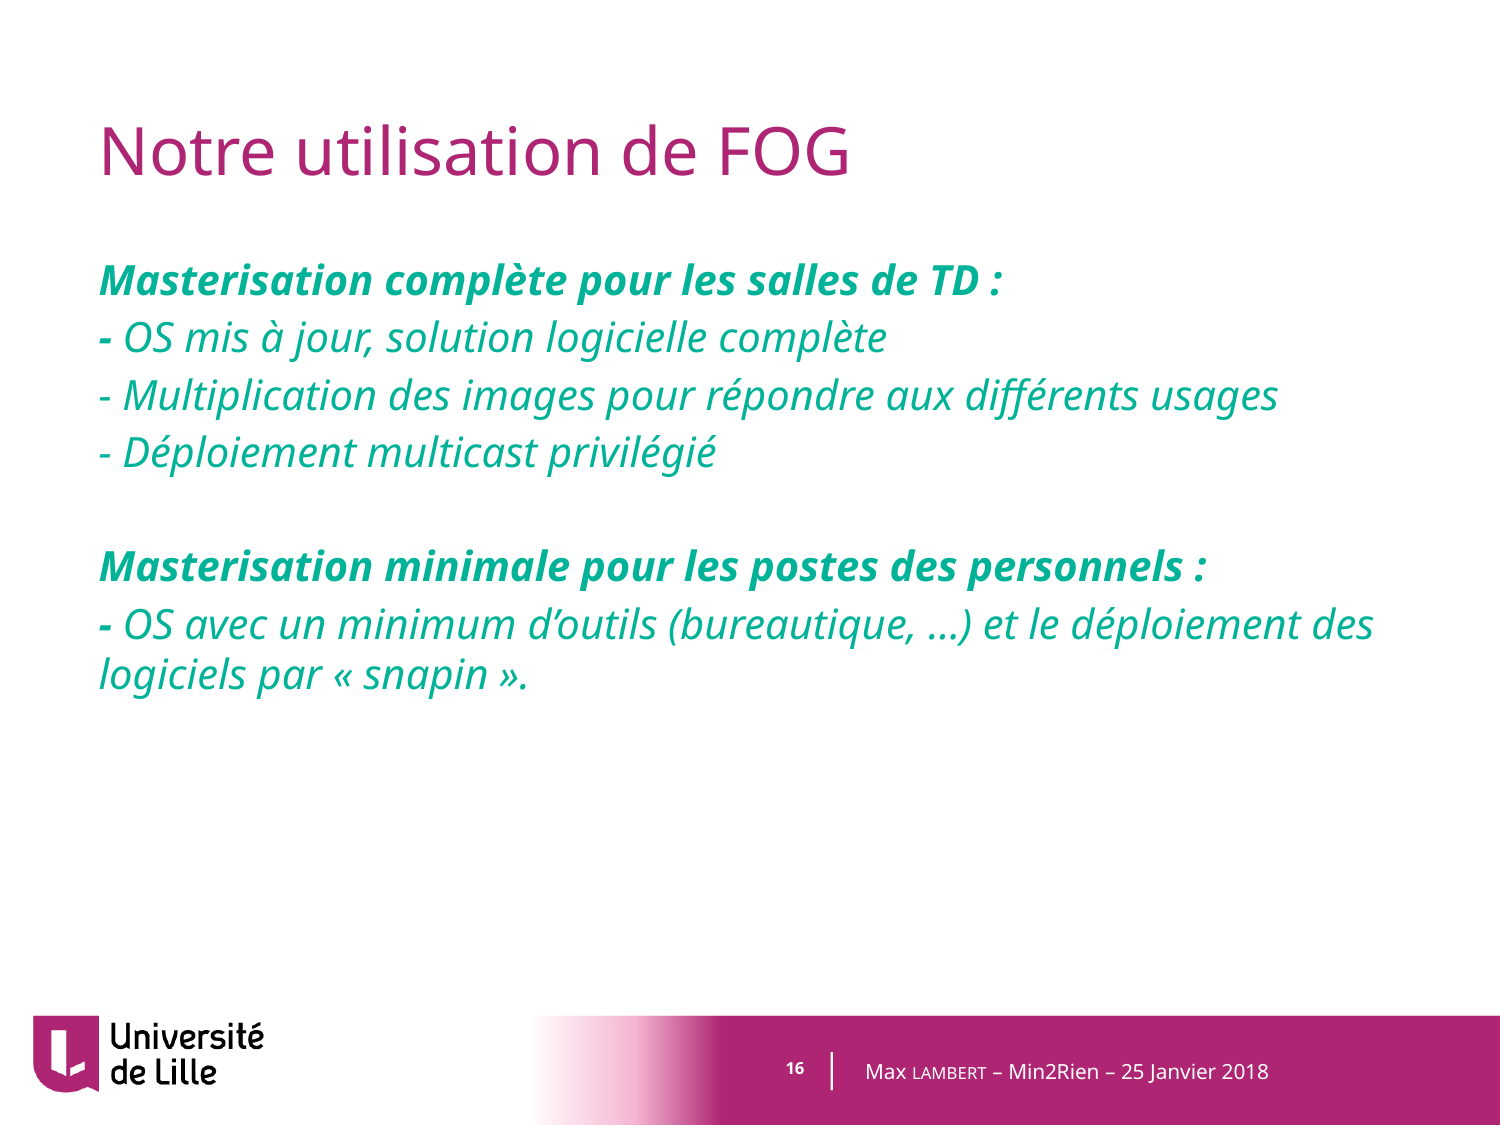

# Notre utilisation de FOG
Masterisation complète pour les salles de TD :
- OS mis à jour, solution logicielle complète
- Multiplication des images pour répondre aux différents usages
- Déploiement multicast privilégié
Masterisation minimale pour les postes des personnels :
- OS avec un minimum d’outils (bureautique, …) et le déploiement des logiciels par « snapin ».